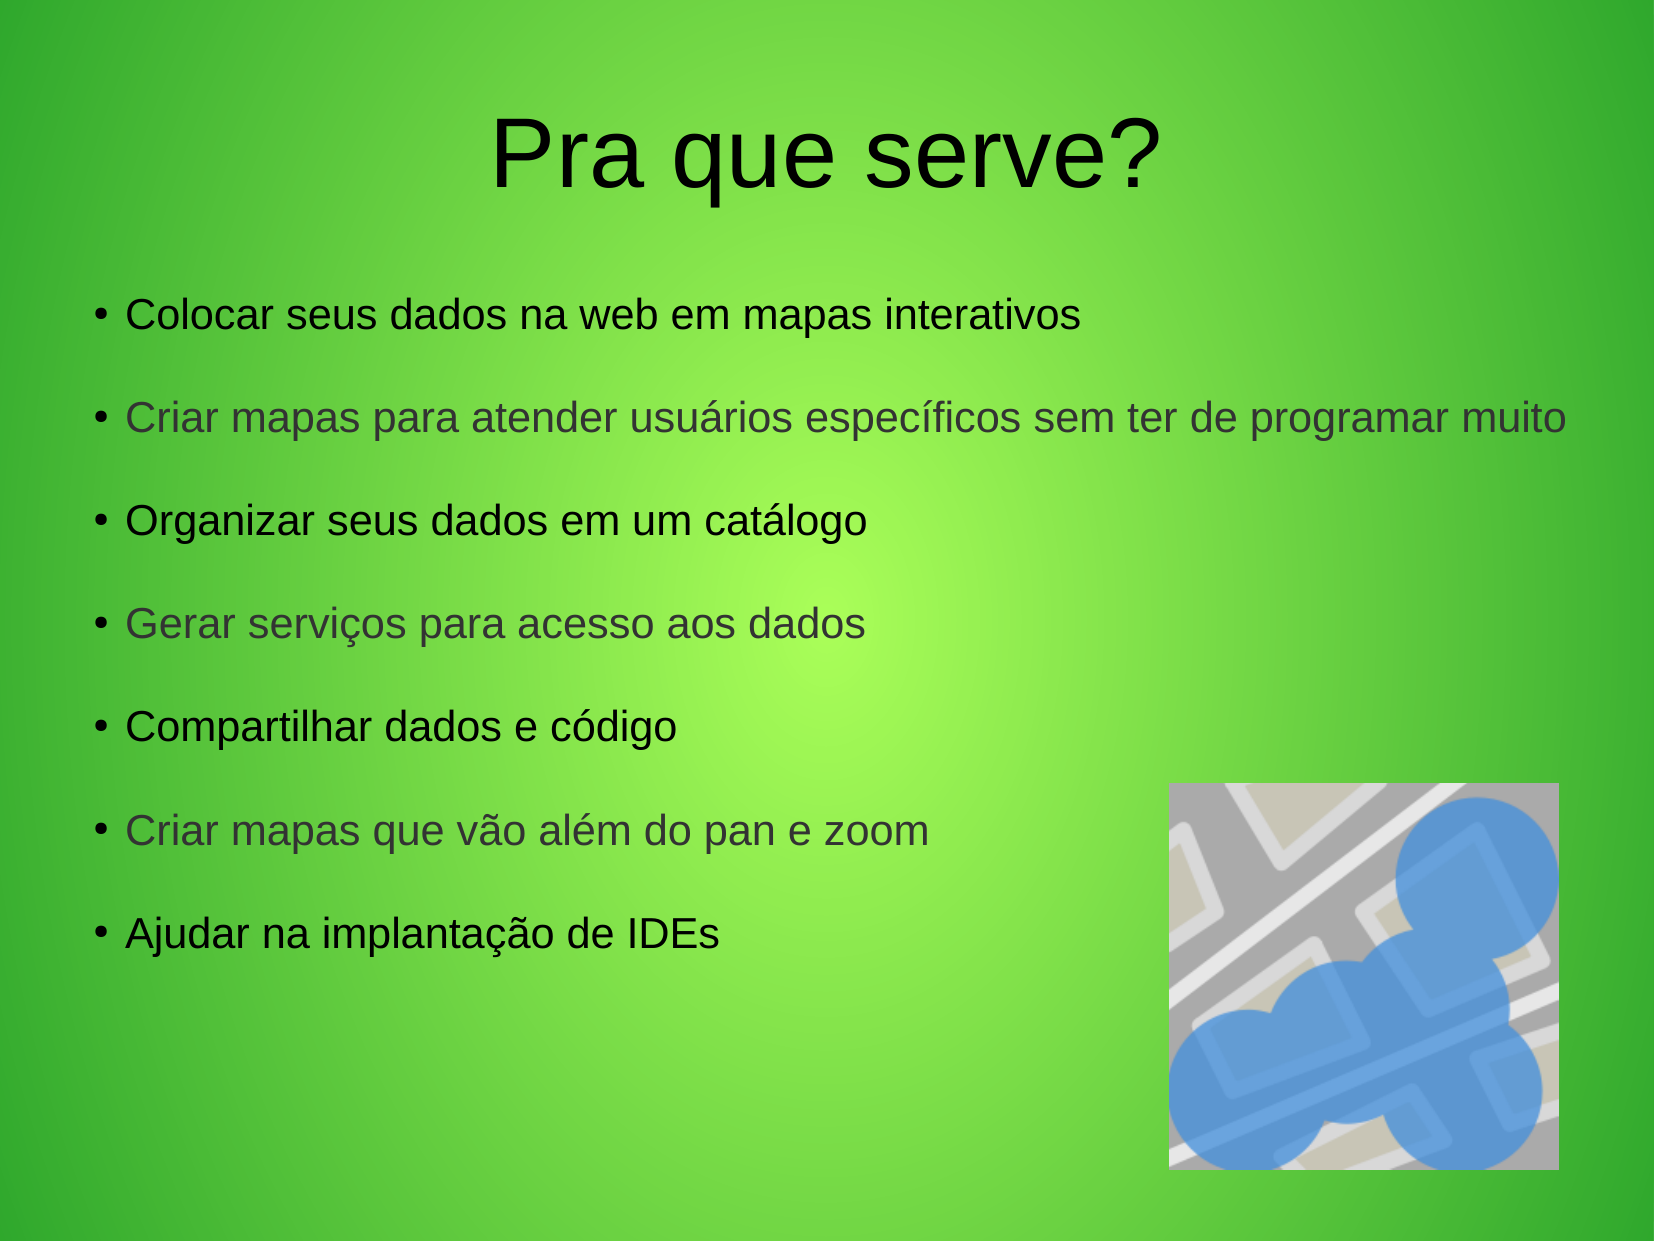

# Pra que serve?
Colocar seus dados na web em mapas interativos
Criar mapas para atender usuários específicos sem ter de programar muito
Organizar seus dados em um catálogo
Gerar serviços para acesso aos dados
Compartilhar dados e código
Criar mapas que vão além do pan e zoom
Ajudar na implantação de IDEs